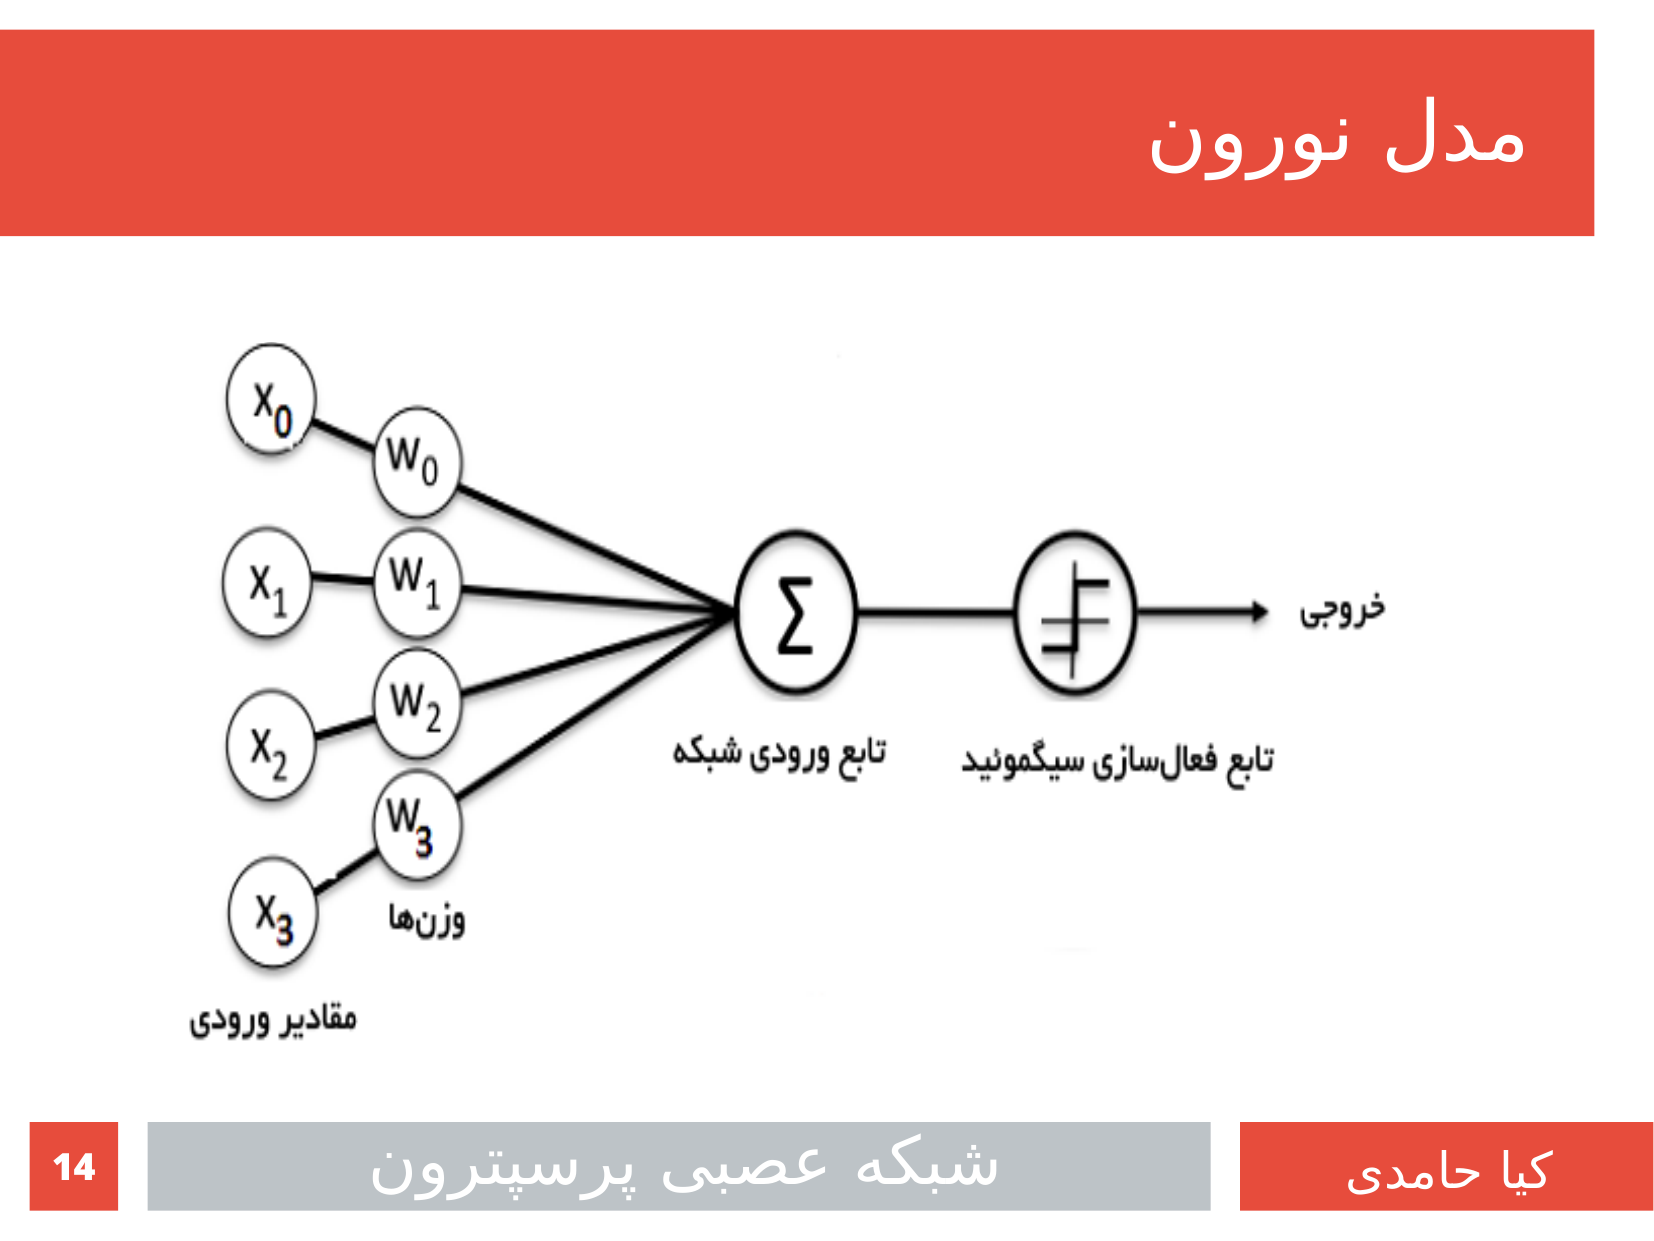

# مدل نورون
14
 شبکه عصبی پرسپترون
کیا حامدی